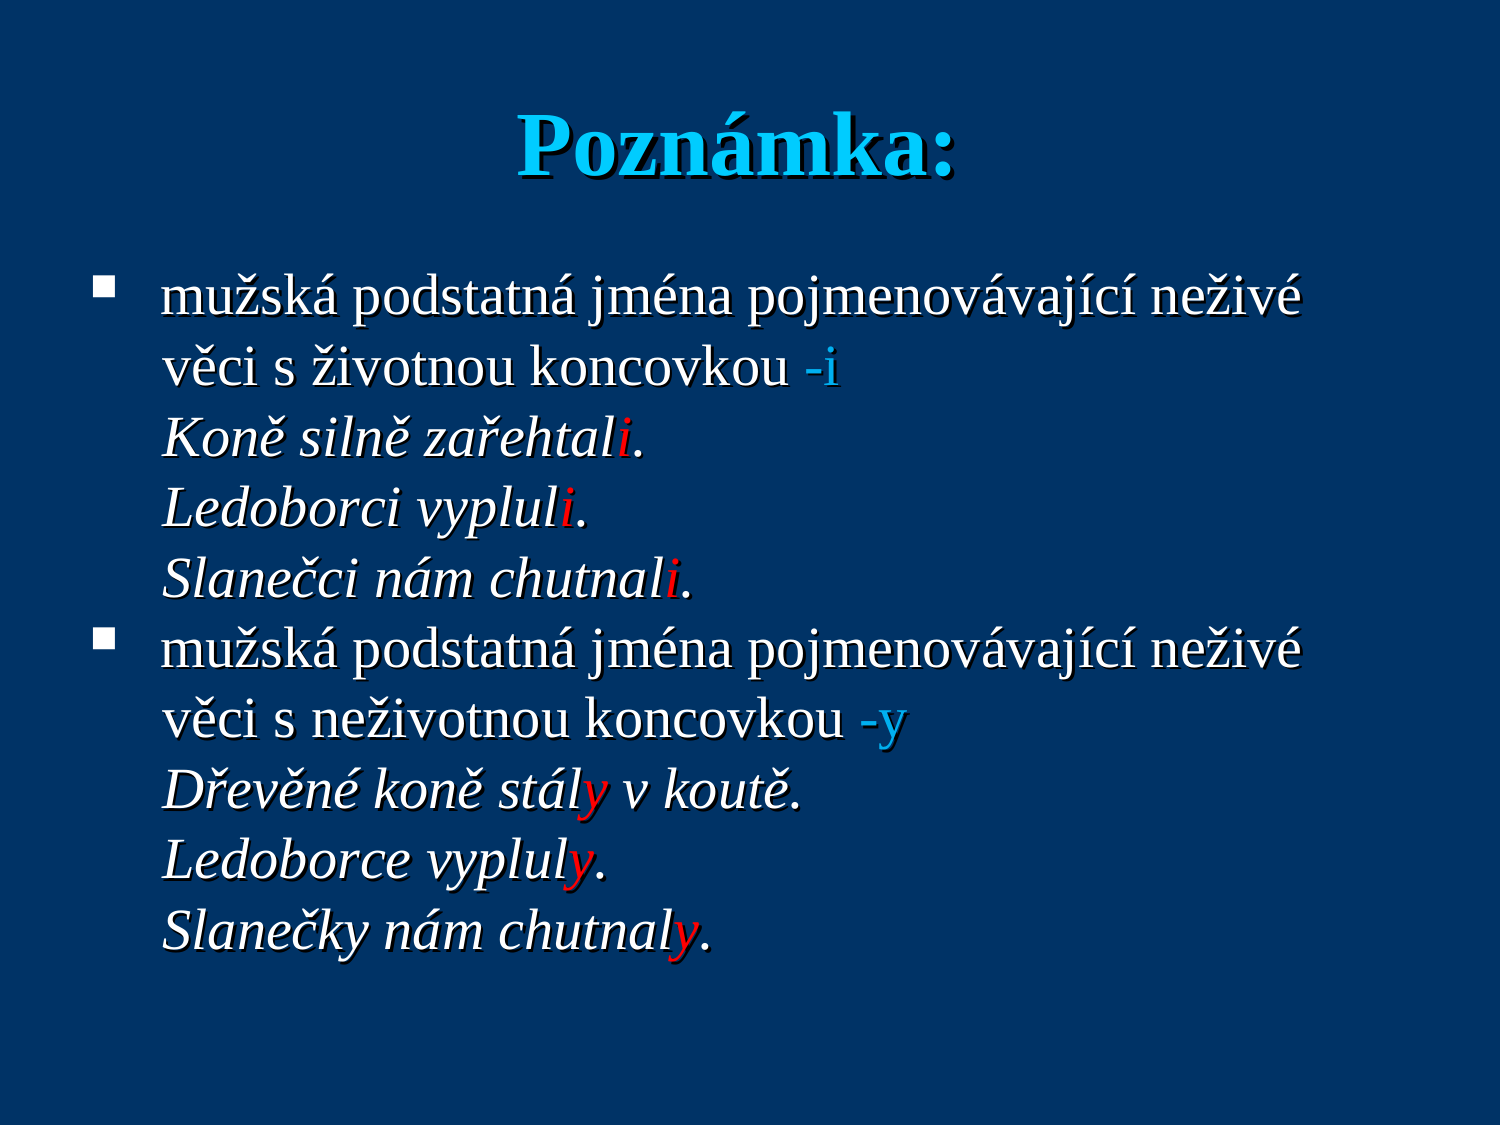

Poznámka:
 mužská podstatná jména pojmenovávající neživé
 věci s životnou koncovkou -i
 Koně silně zařehtali.
 Ledoborci vypluli.
 Slanečci nám chutnali.
 mužská podstatná jména pojmenovávající neživé
 věci s neživotnou koncovkou -y
 Dřevěné koně stály v koutě.
 Ledoborce vypluly.
 Slanečky nám chutnaly.